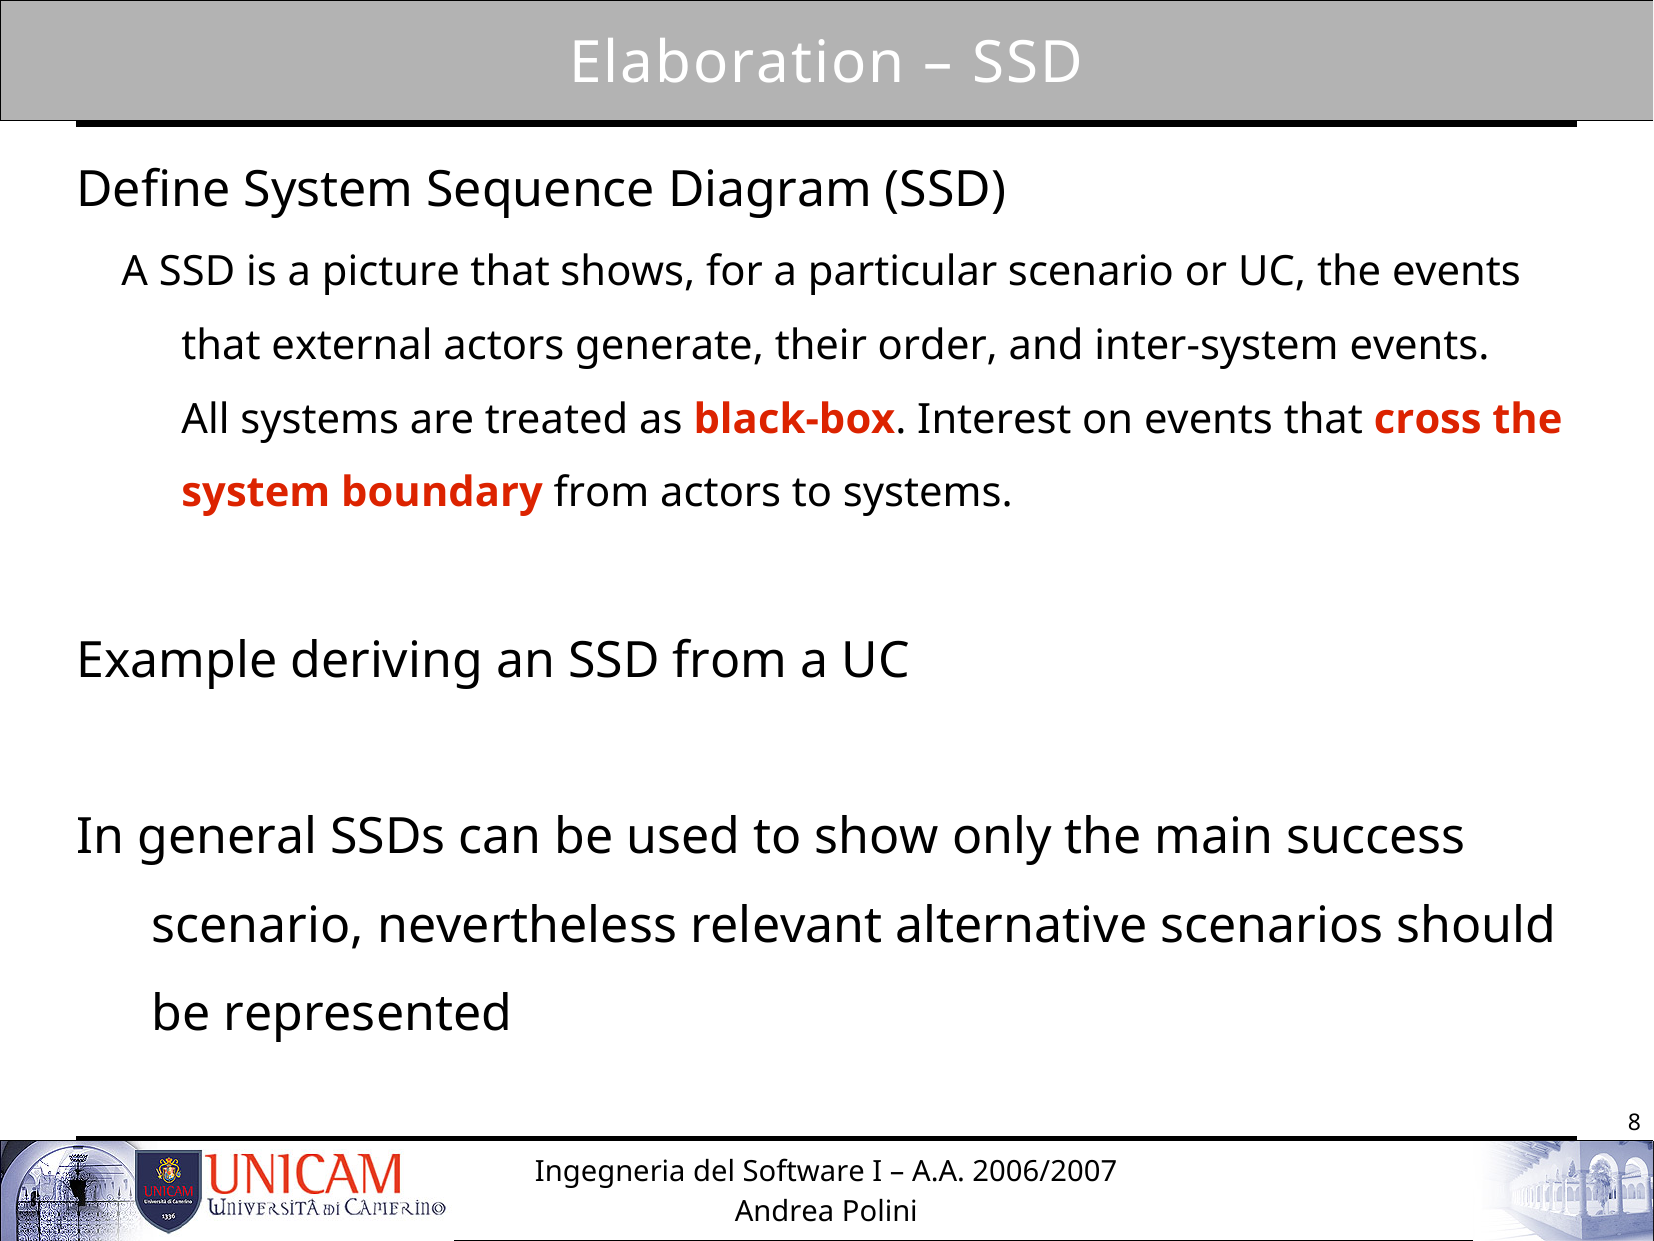

# Elaboration – SSD
Define System Sequence Diagram (SSD)
A SSD is a picture that shows, for a particular scenario or UC, the events that external actors generate, their order, and inter-system events.
All systems are treated as black-box. Interest on events that cross the system boundary from actors to systems.
Example deriving an SSD from a UC
In general SSDs can be used to show only the main success scenario, nevertheless relevant alternative scenarios should be represented
8